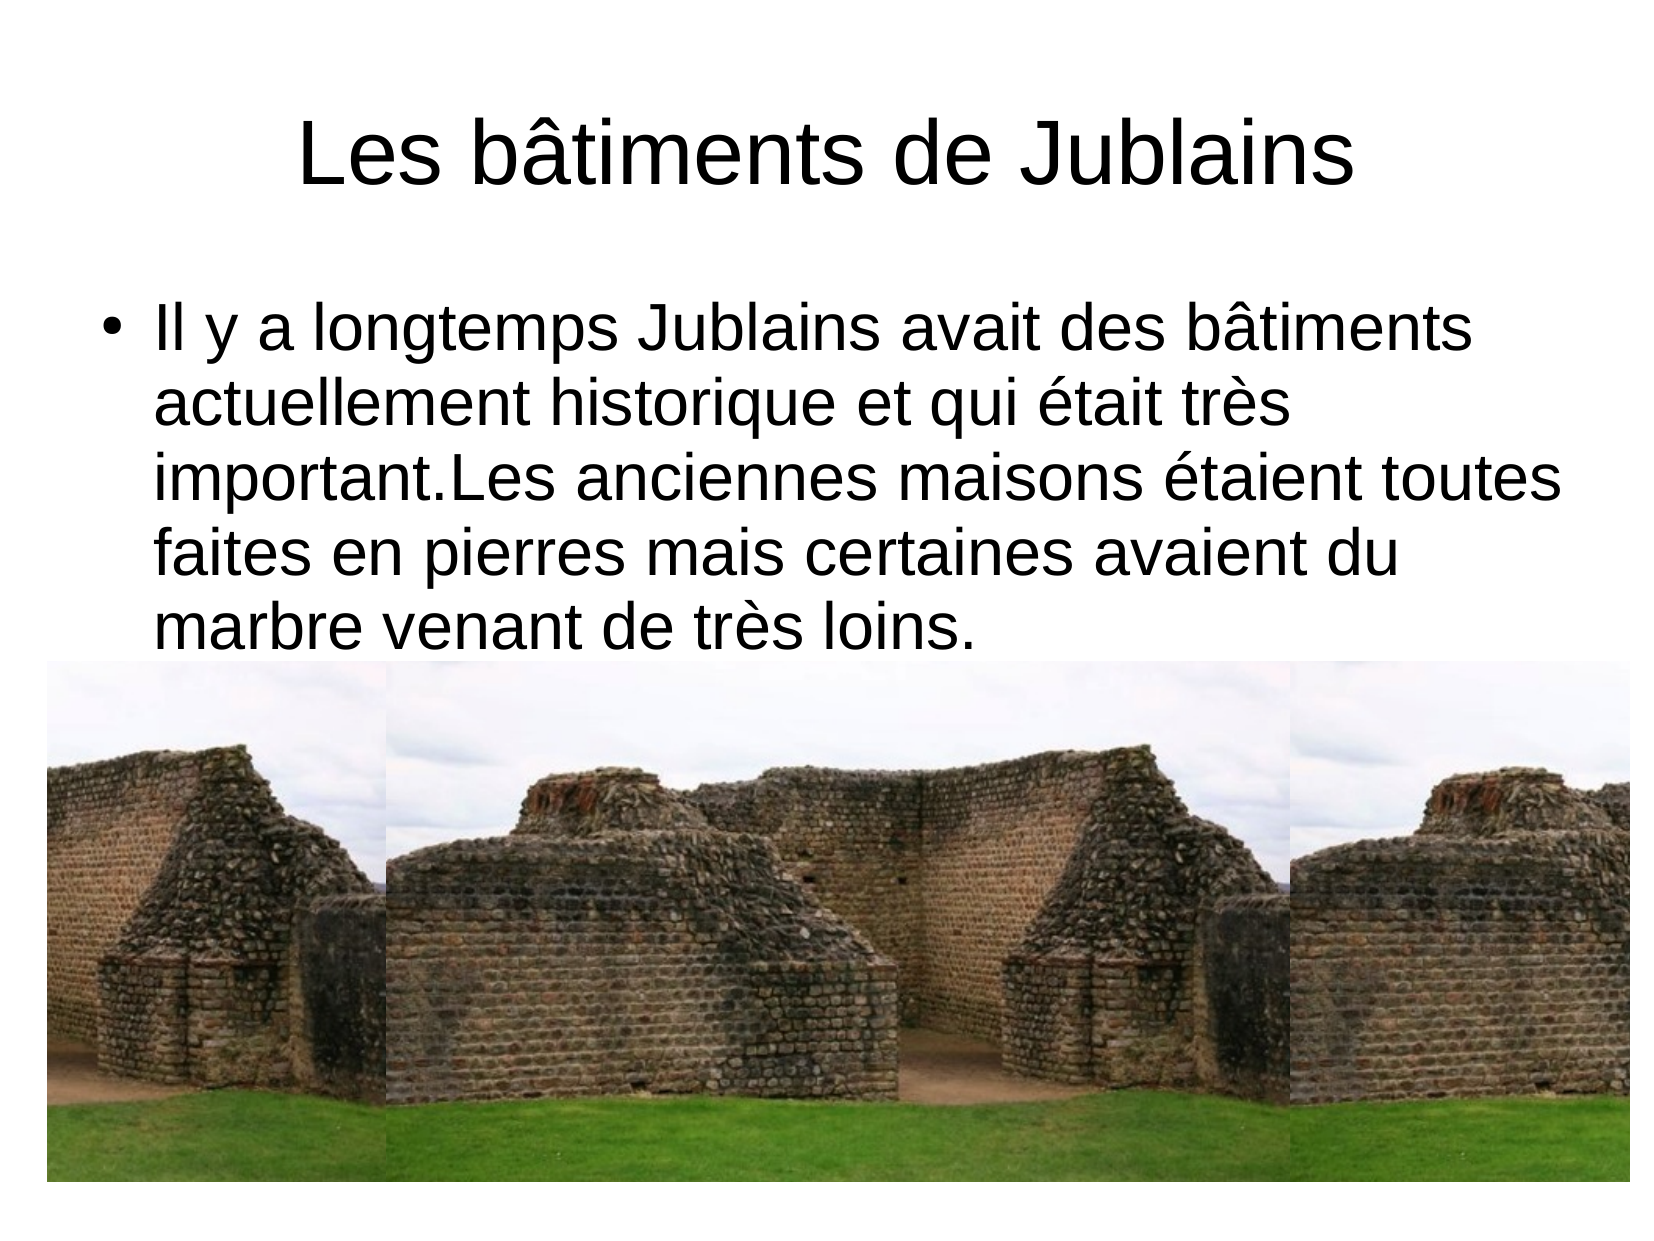

# Les bâtiments de Jublains
Il y a longtemps Jublains avait des bâtiments actuellement historique et qui était très important.Les anciennes maisons étaient toutes faites en pierres mais certaines avaient du marbre venant de très loins.